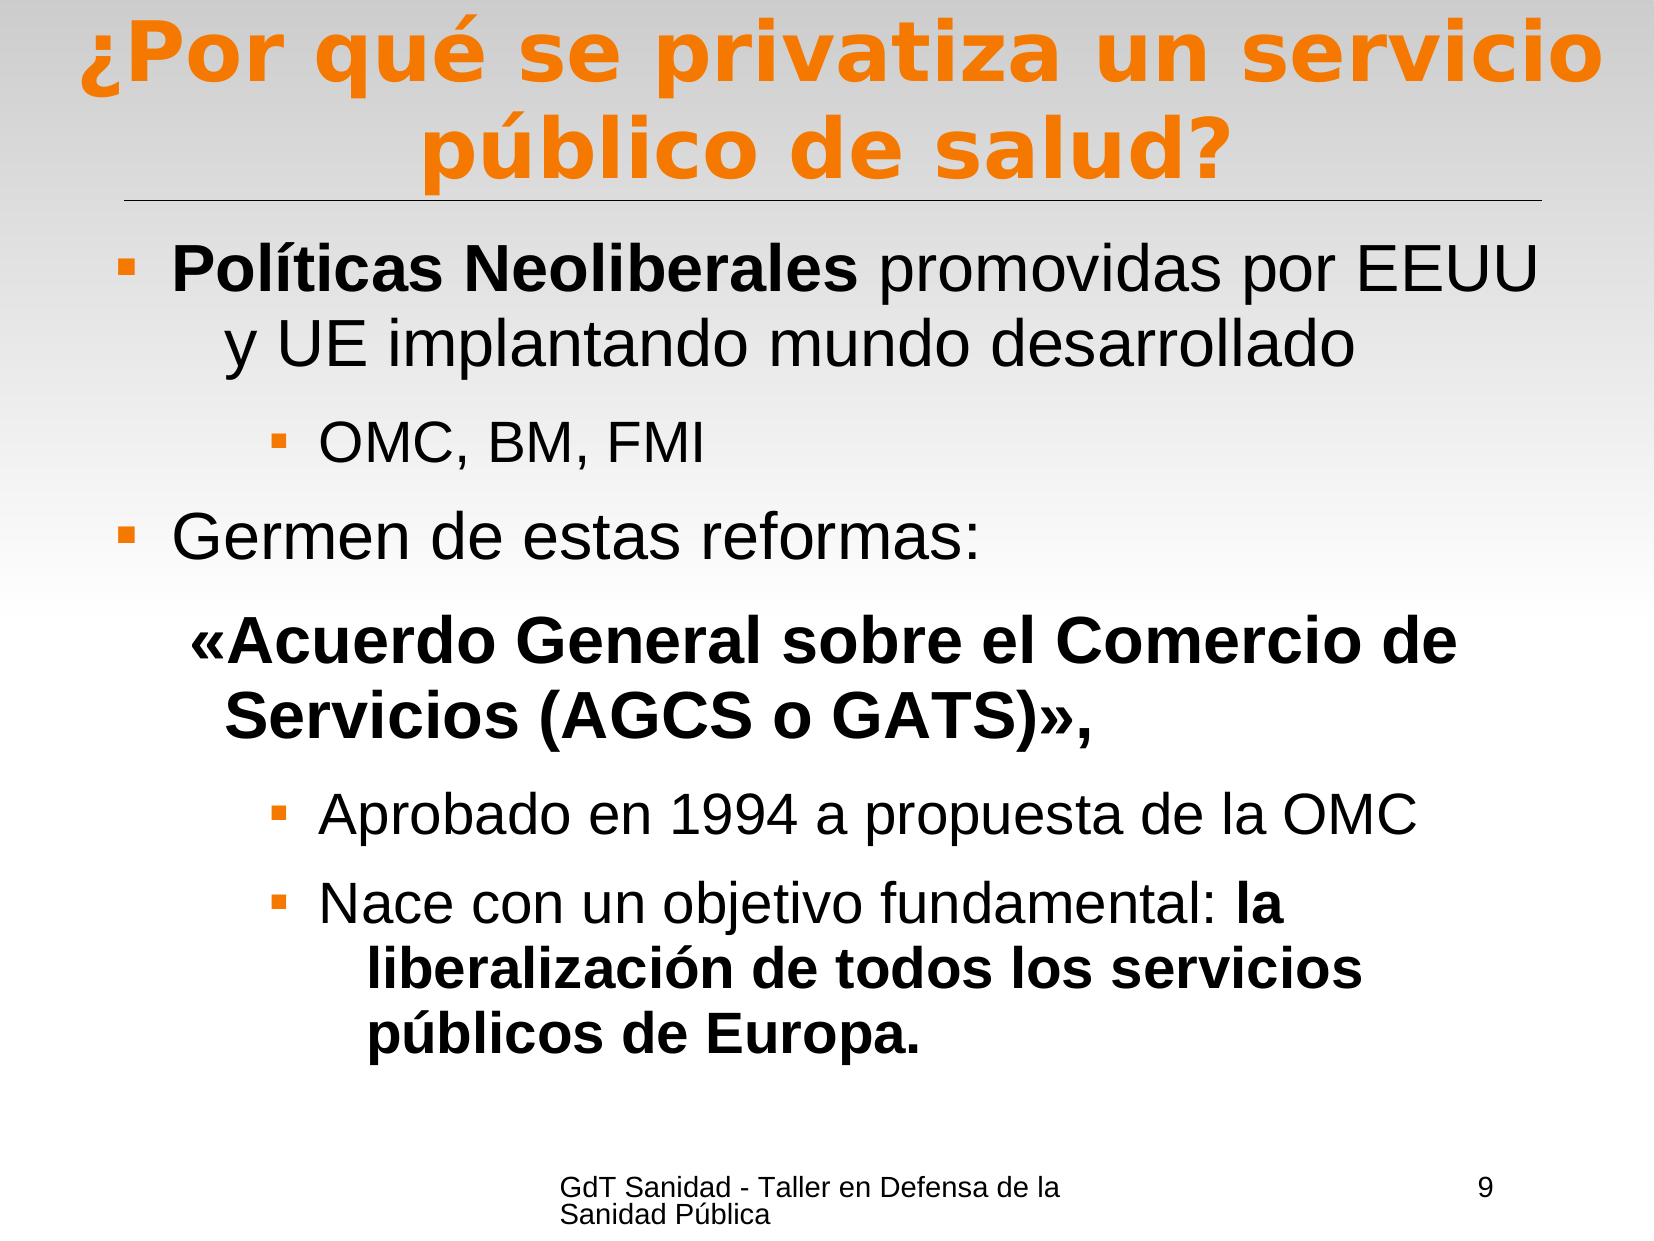

¿Por qué se privatiza un servicio público de salud?
# Políticas Neoliberales promovidas por EEUU y UE implantando mundo desarrollado
OMC, BM, FMI
Germen de estas reformas:
 «Acuerdo General sobre el Comercio de Servicios (AGCS o GATS)»,
Aprobado en 1994 a propuesta de la OMC
Nace con un objetivo fundamental: la liberalización de todos los servicios públicos de Europa.
GdT Sanidad - Taller en Defensa de la Sanidad Pública
9